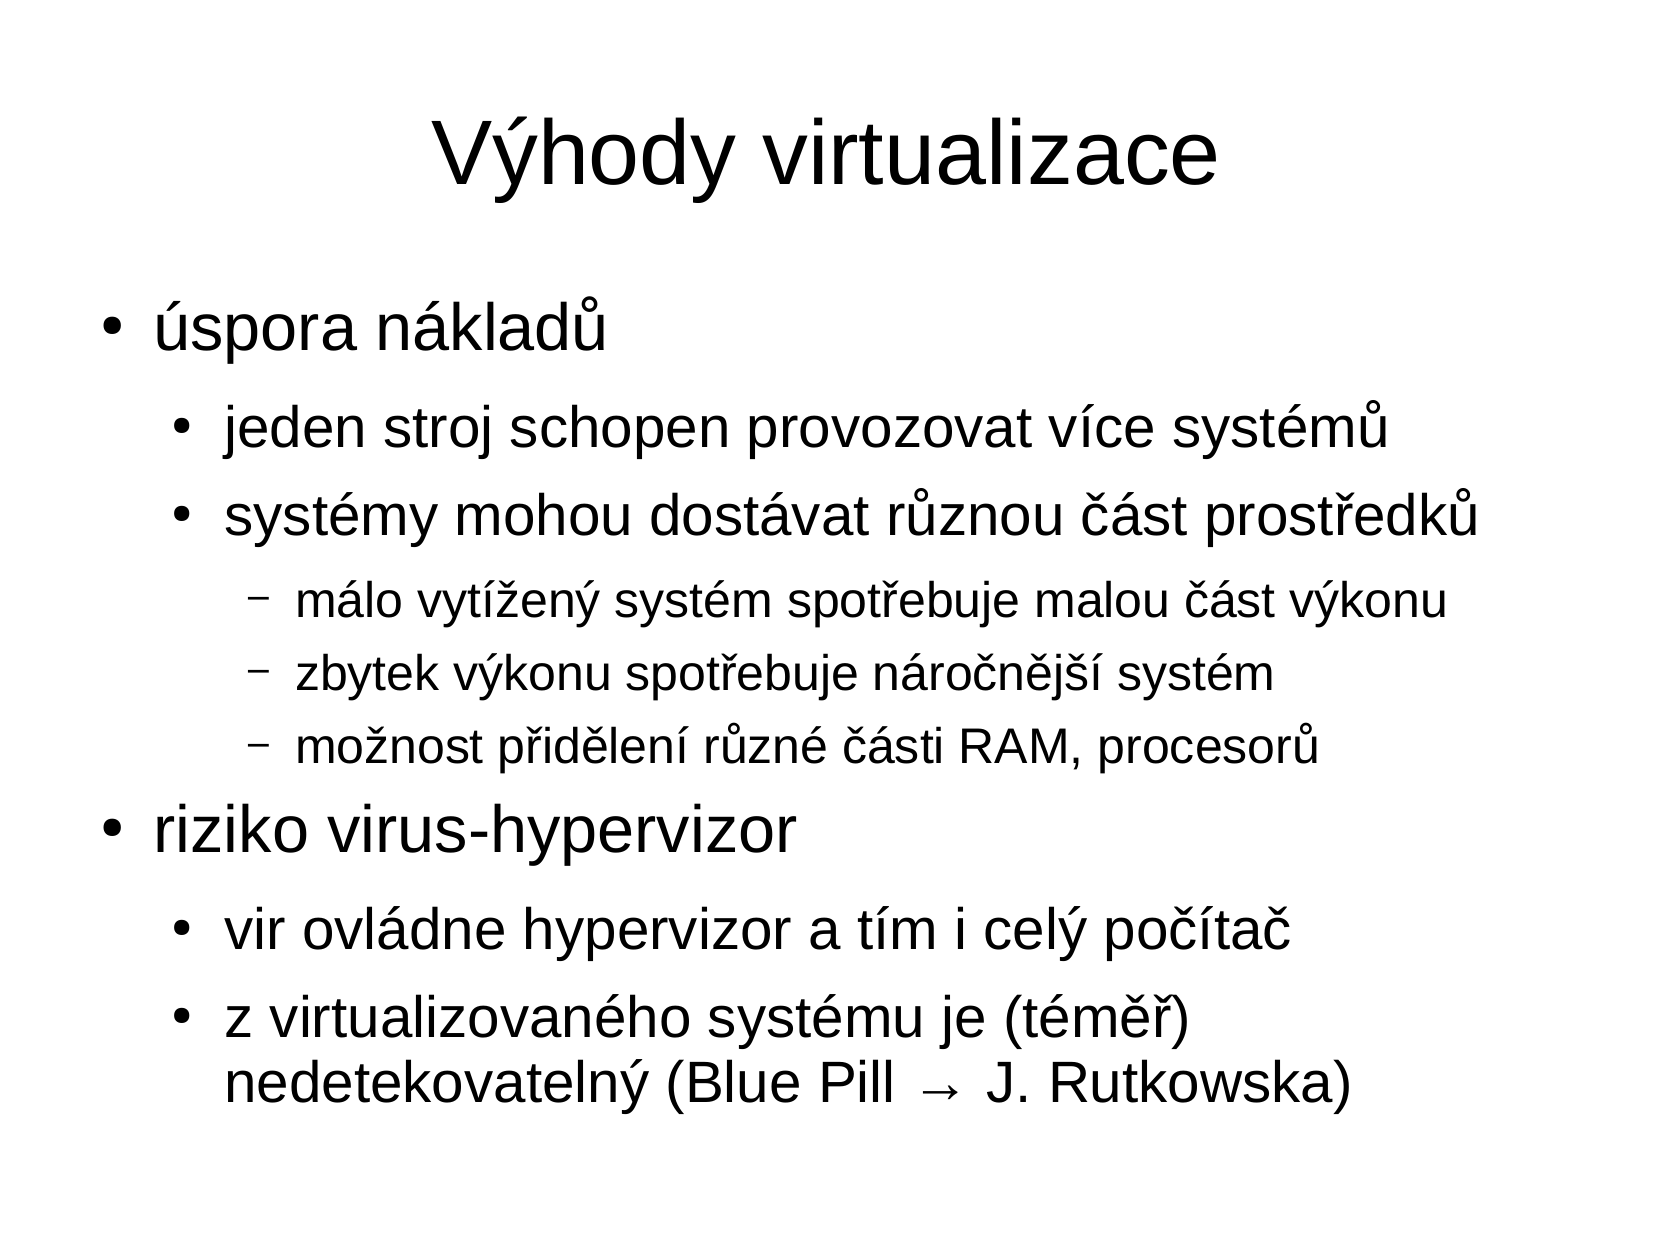

# Výhody virtualizace
úspora nákladů
jeden stroj schopen provozovat více systémů
systémy mohou dostávat různou část prostředků
málo vytížený systém spotřebuje malou část výkonu
zbytek výkonu spotřebuje náročnější systém
možnost přidělení různé části RAM, procesorů
riziko virus-hypervizor
vir ovládne hypervizor a tím i celý počítač
z virtualizovaného systému je (téměř) nedetekovatelný (Blue Pill → J. Rutkowska)